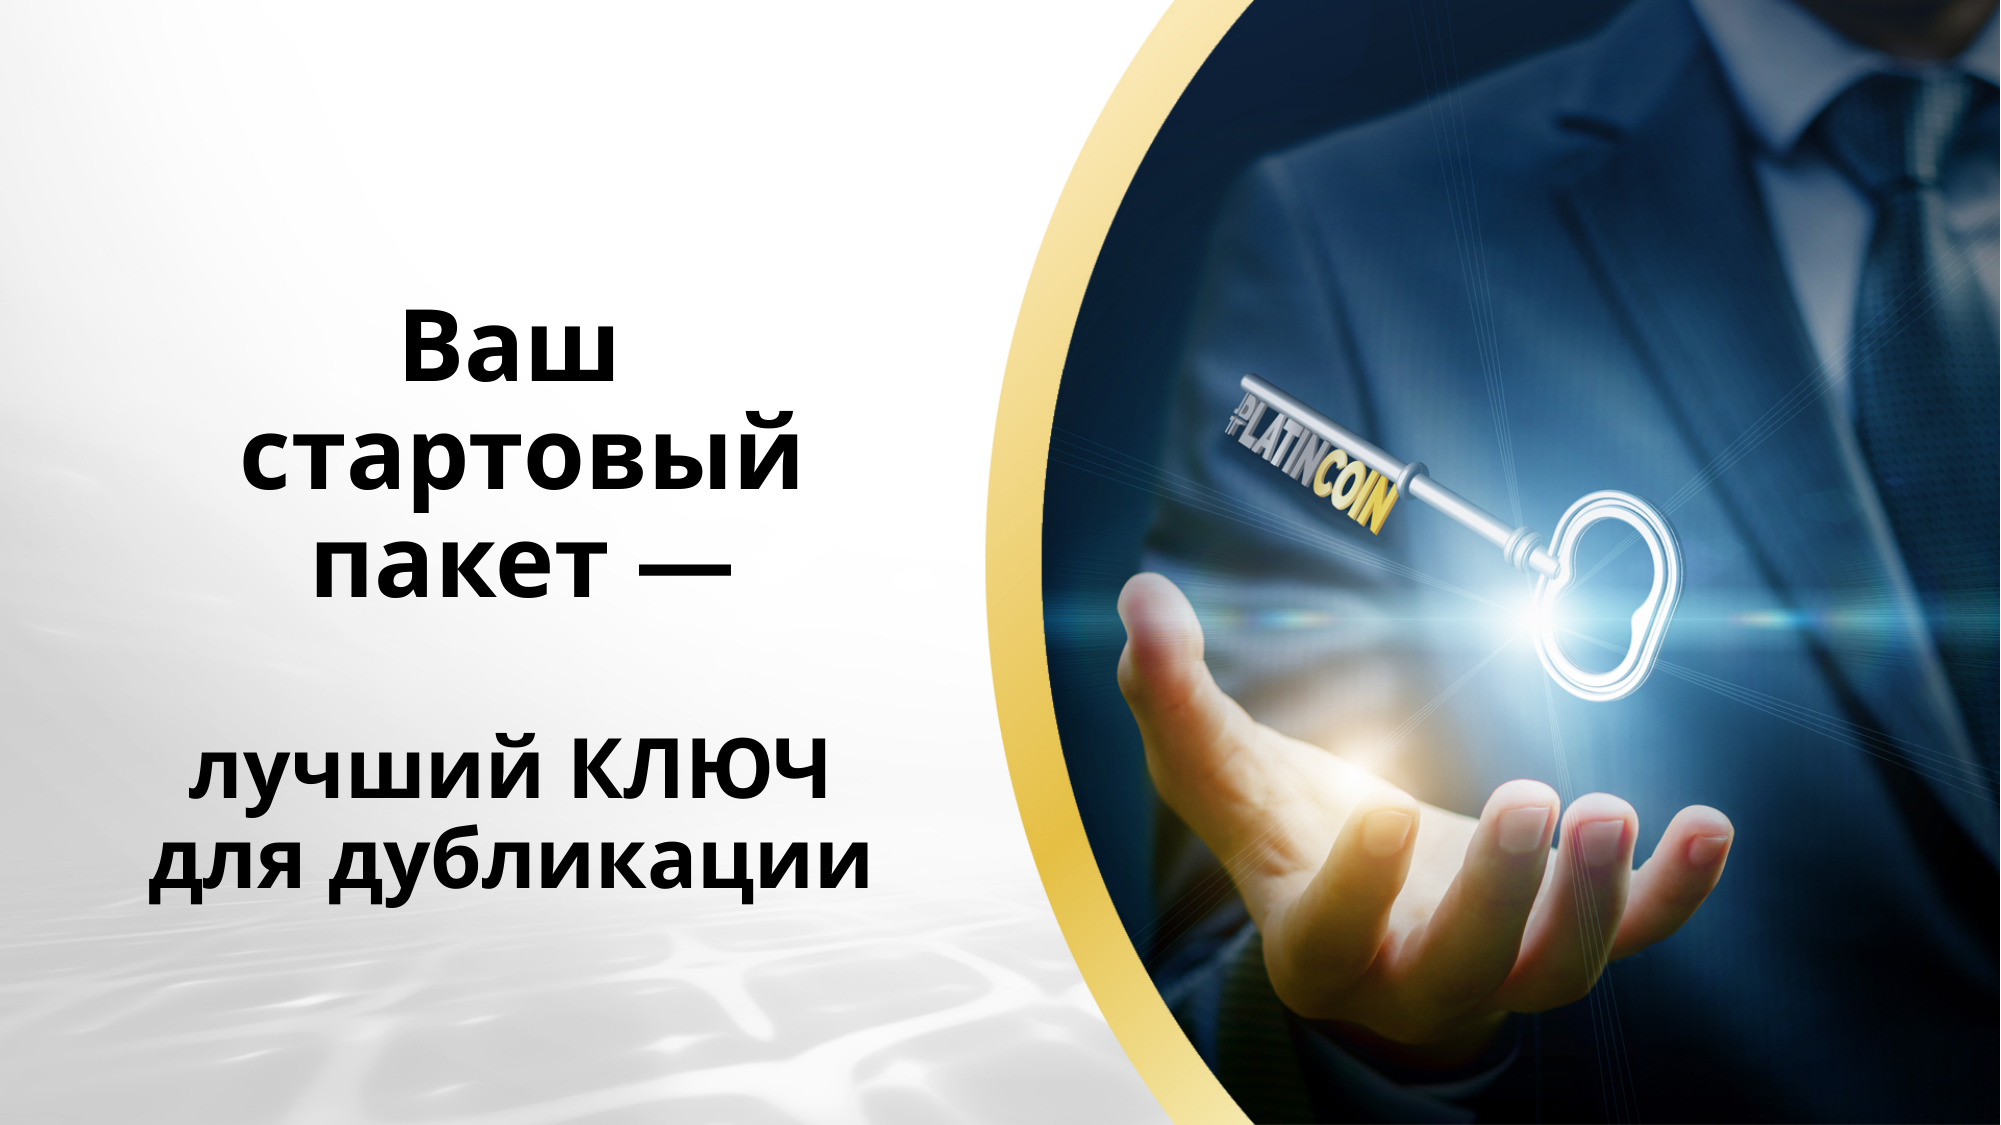

VIDEO
Ваш
стартовый
пакет —
лучший КЛЮЧ
для дубликации